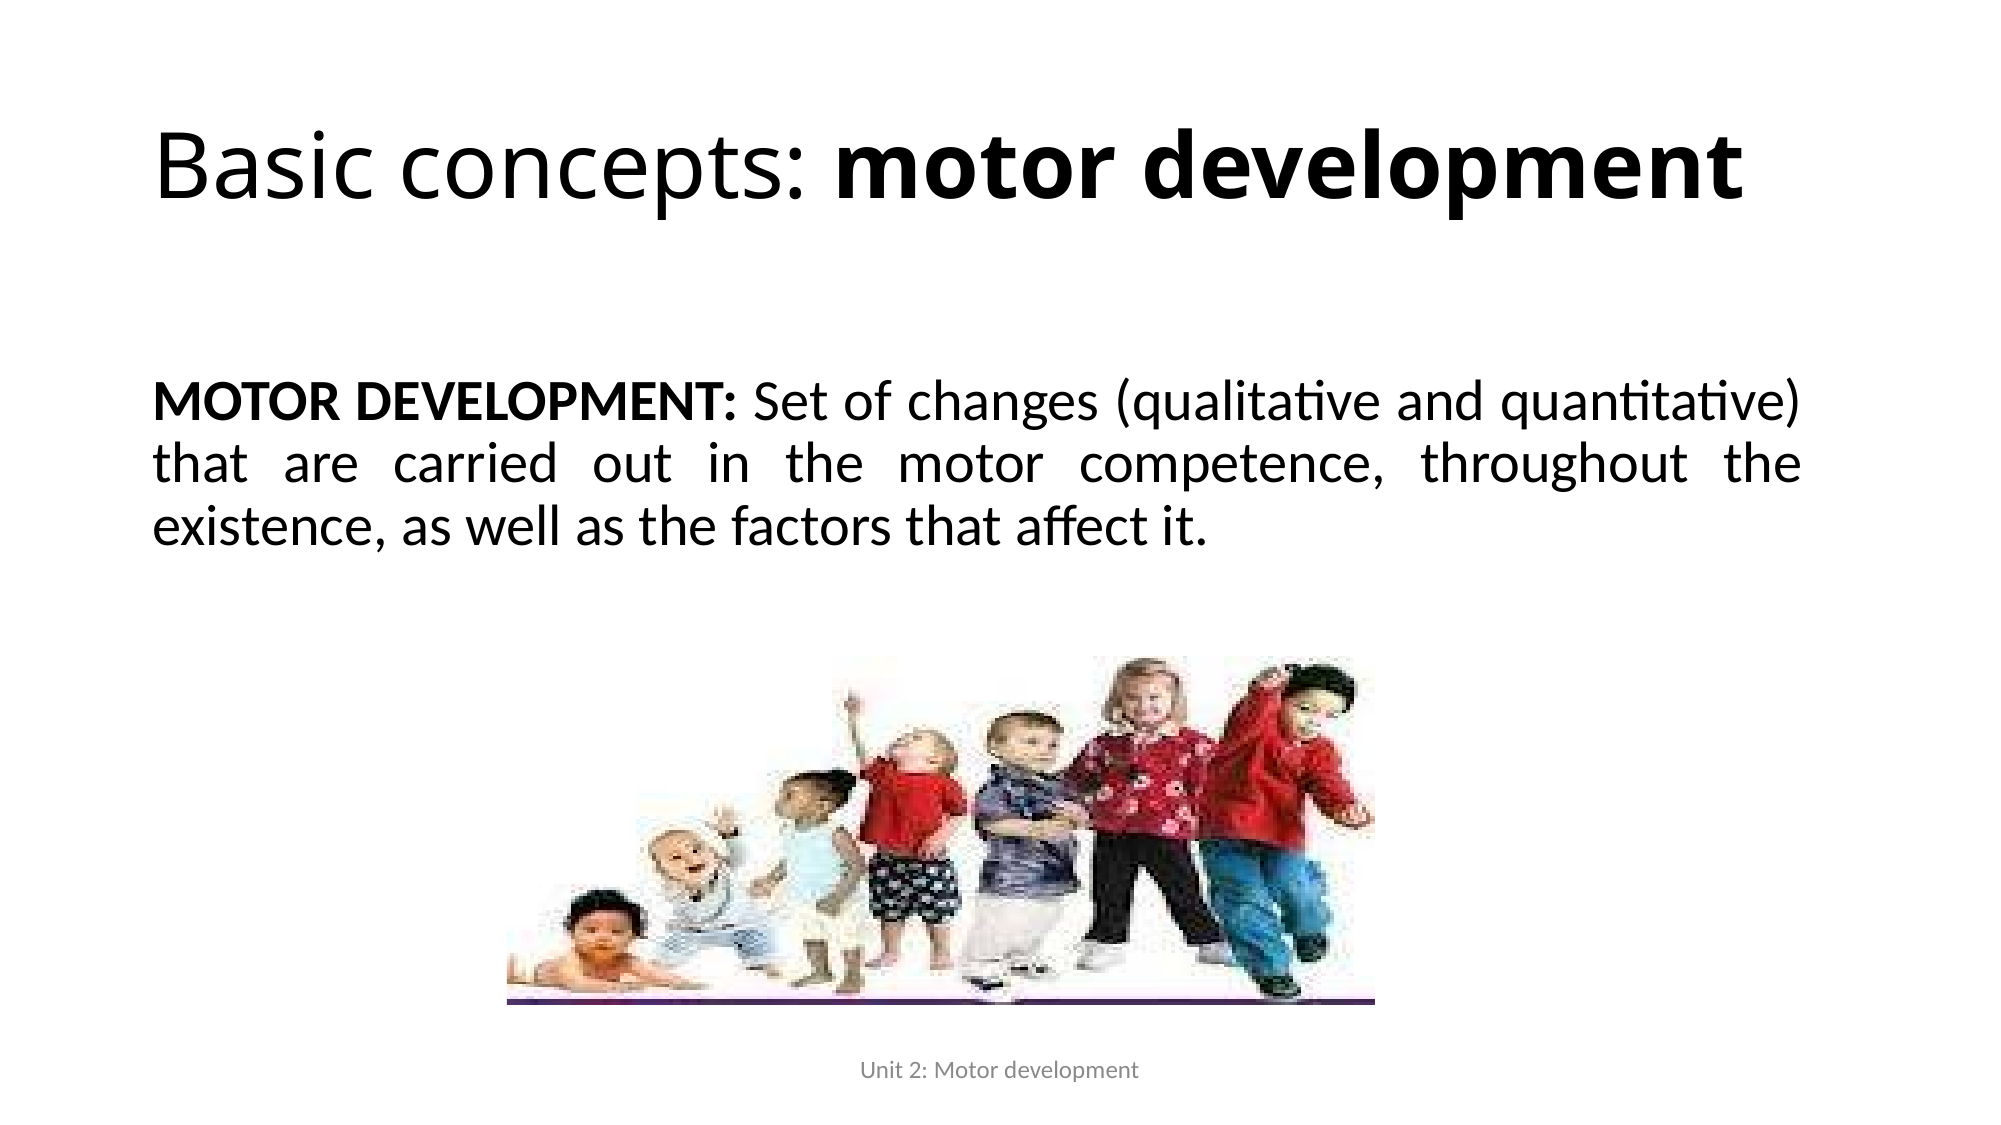

# Basic concepts: motor development
MOTOR DEVELOPMENT: Set of changes (qualitative and quantitative) that are carried out in the motor competence, throughout the existence, as well as the factors that affect it.
Unit 2: Motor development